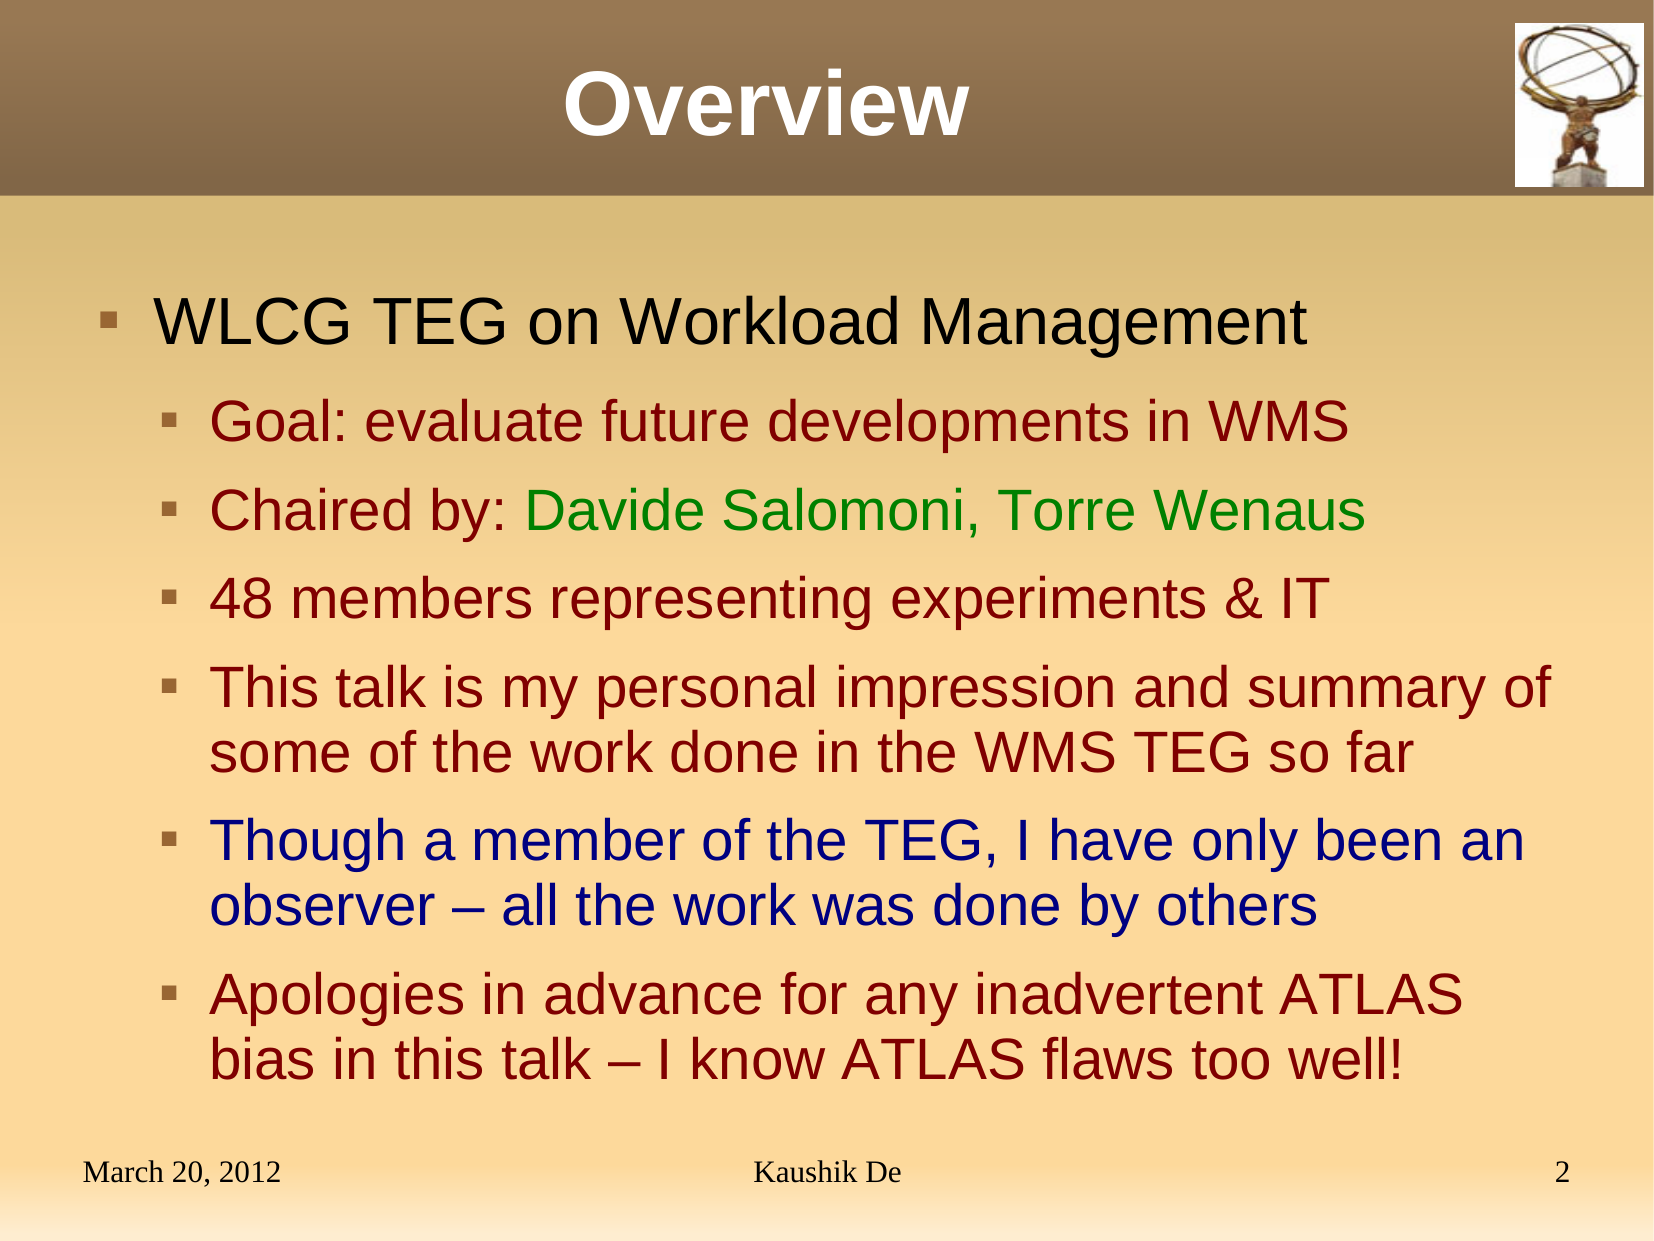

# Overview
WLCG TEG on Workload Management
Goal: evaluate future developments in WMS
Chaired by: Davide Salomoni, Torre Wenaus
48 members representing experiments & IT
This talk is my personal impression and summary of some of the work done in the WMS TEG so far
Though a member of the TEG, I have only been an observer – all the work was done by others
Apologies in advance for any inadvertent ATLAS bias in this talk – I know ATLAS flaws too well!
March 20, 2012
Kaushik De
2